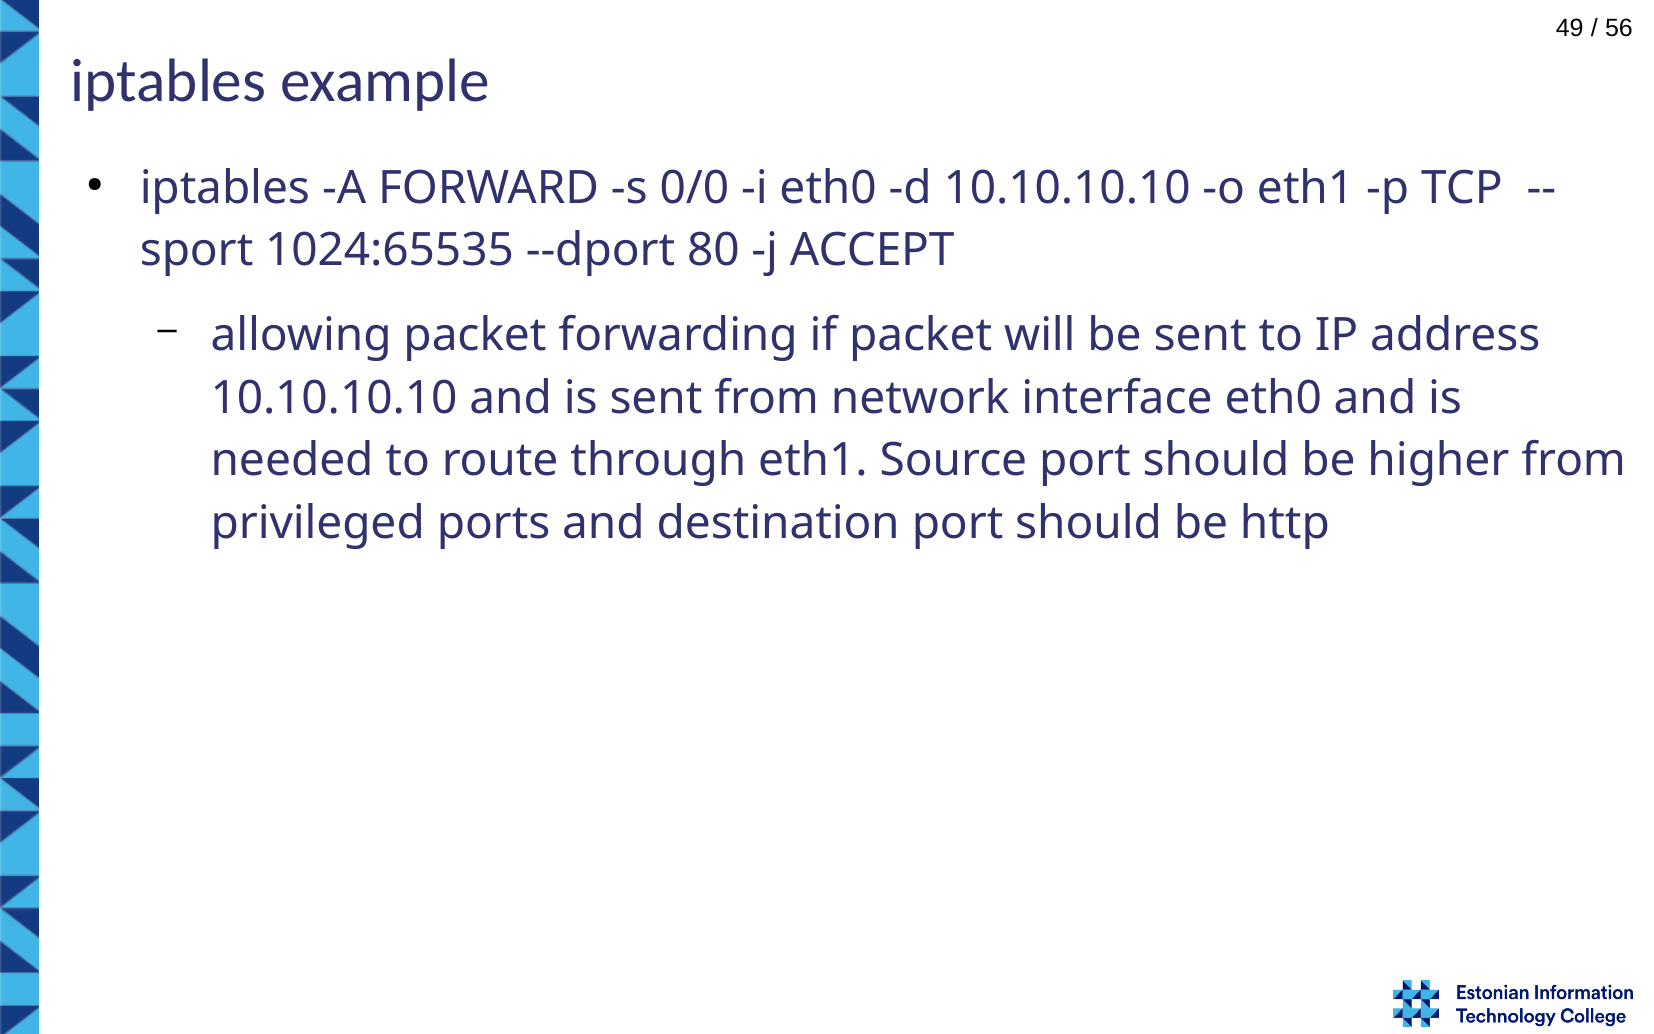

# iptables example
iptables -A FORWARD -s 0/0 -i eth0 -d 10.10.10.10 -o eth1 -p TCP --sport 1024:65535 --dport 80 -j ACCEPT
allowing packet forwarding if packet will be sent to IP address 10.10.10.10 and is sent from network interface eth0 and is needed to route through eth1. Source port should be higher from privileged ports and destination port should be http